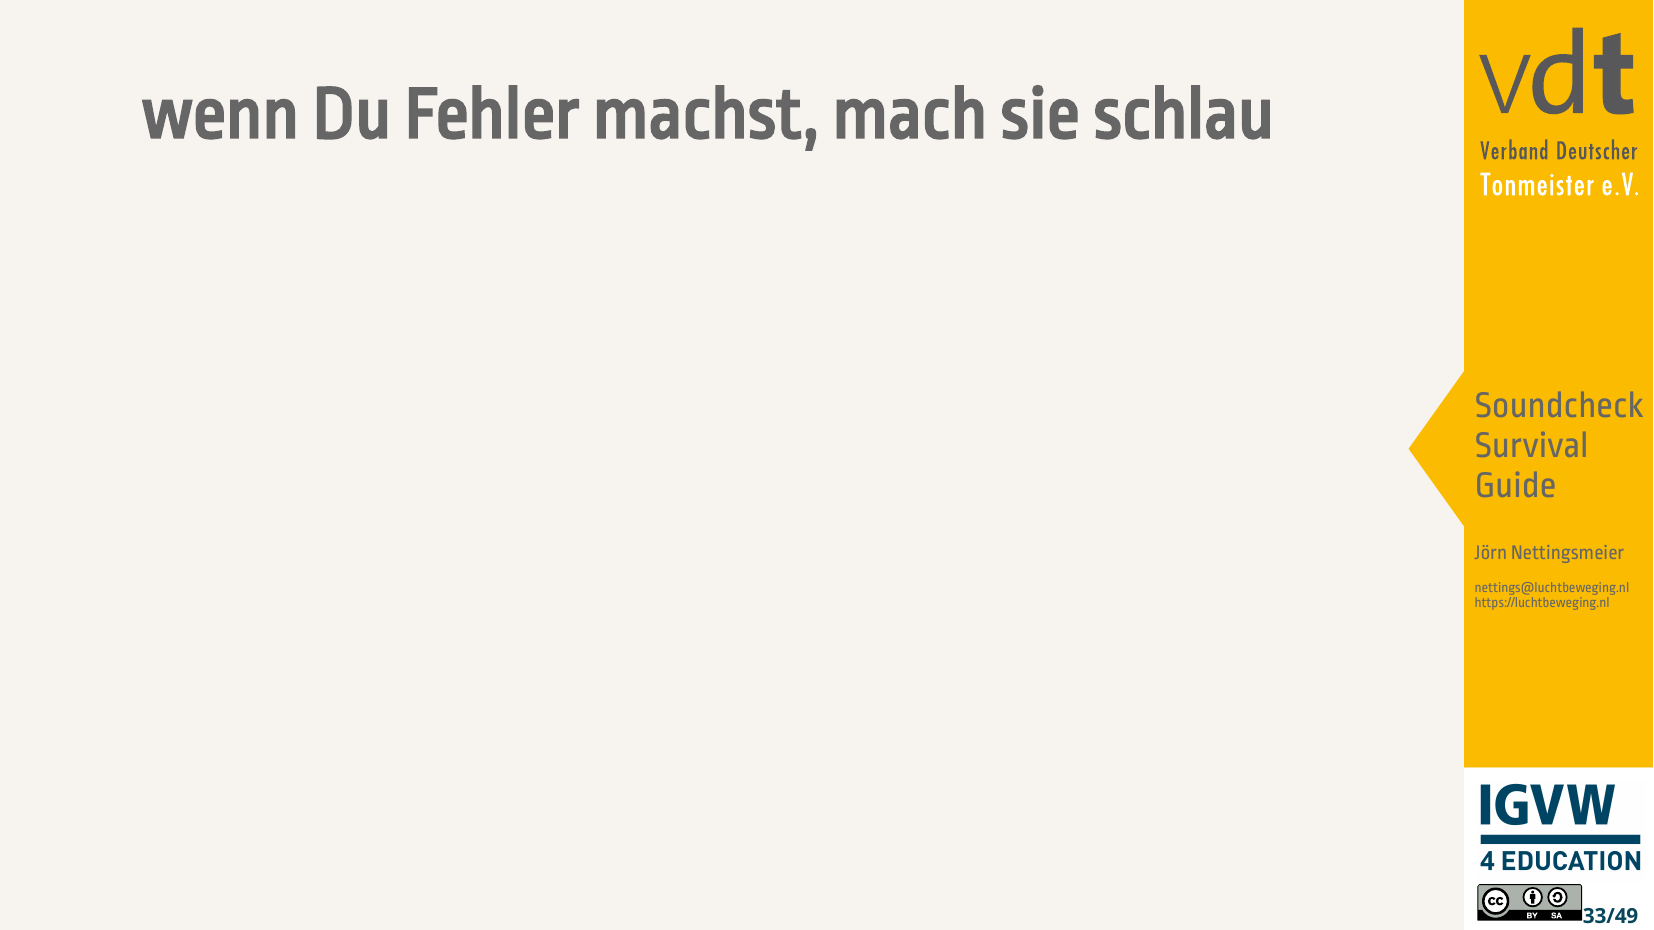

# wenn Du Fehler machst, mach sie schlau